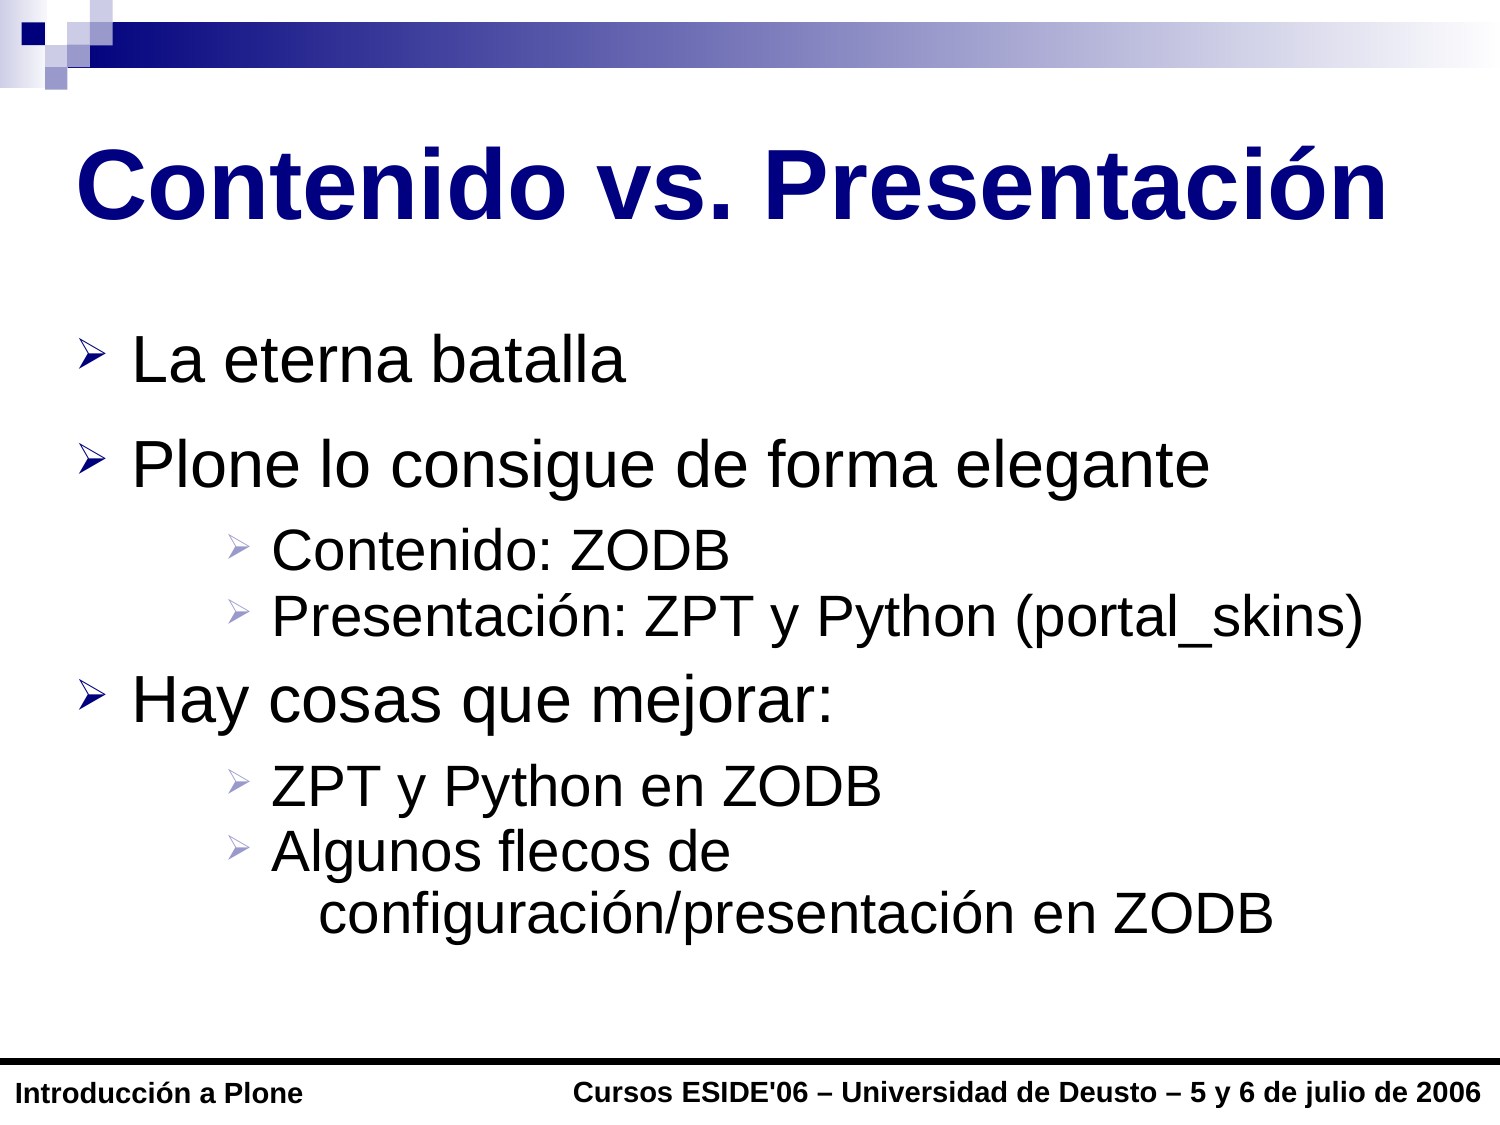

# Contenido vs. Presentación
La eterna batalla
Plone lo consigue de forma elegante
Contenido: ZODB
Presentación: ZPT y Python (portal_skins)
Hay cosas que mejorar:
ZPT y Python en ZODB
Algunos flecos de configuración/presentación en ZODB